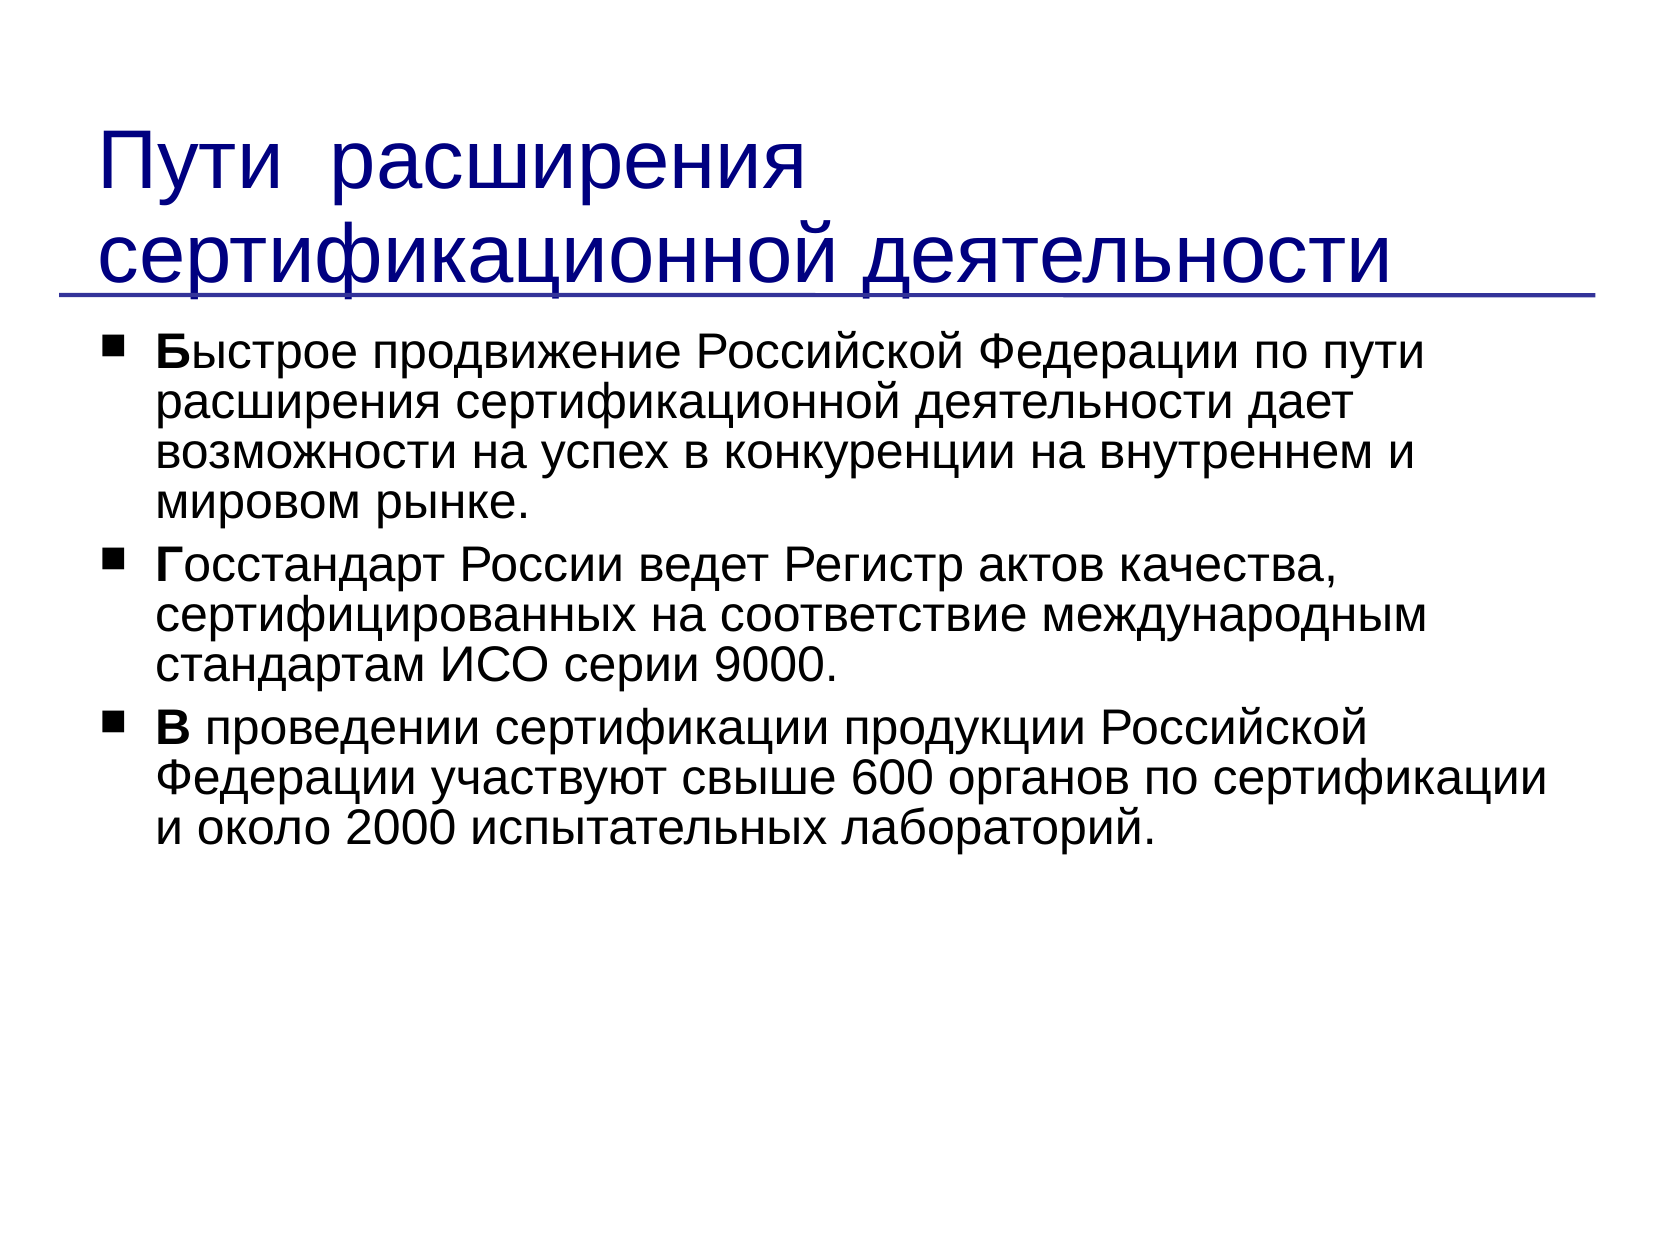

# Пути расширения сертификационной деятельности
Быстрое продвижение Российской Федерации по пути расширения сертификационной деятельности дает возможности на успех в конкуренции на внутреннем и мировом рынке.
Госстандарт России ведет Регистр актов качества, сертифицированных на соответствие международным стандартам ИСО серии 9000.
В проведении сертификации продукции Российской Федерации участвуют свыше 600 органов по сертификации и около 2000 испытательных лабораторий.